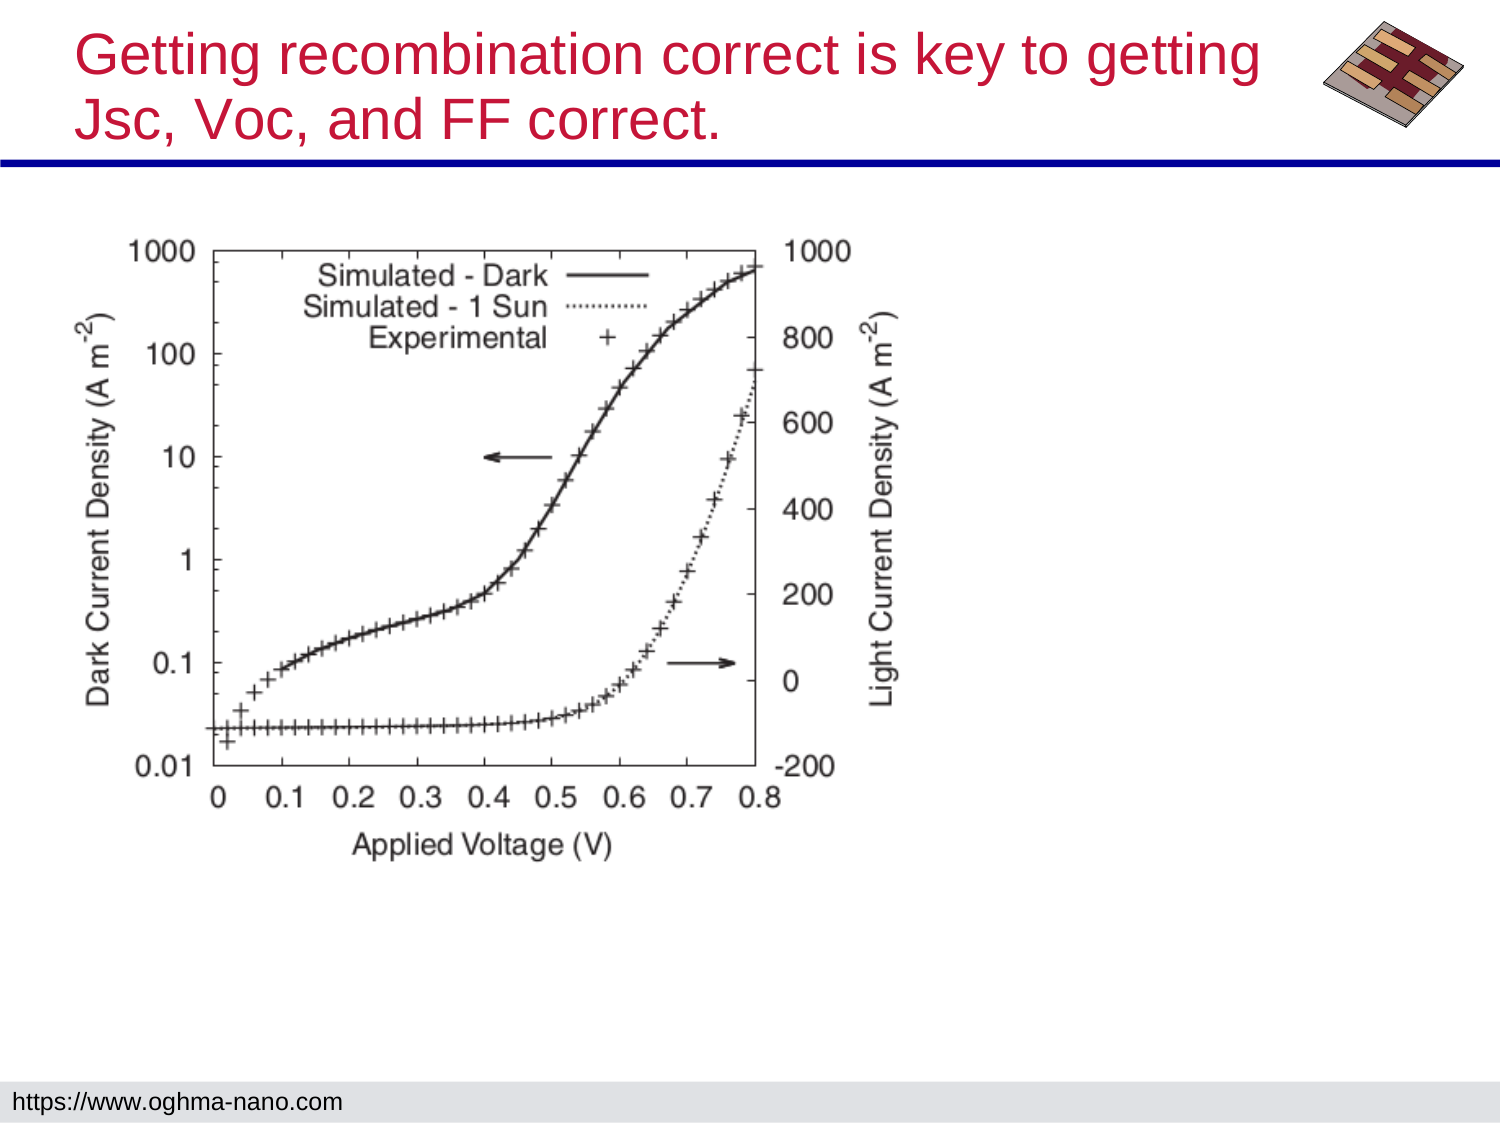

# Getting recombination correct is key to getting Jsc, Voc, and FF correct.